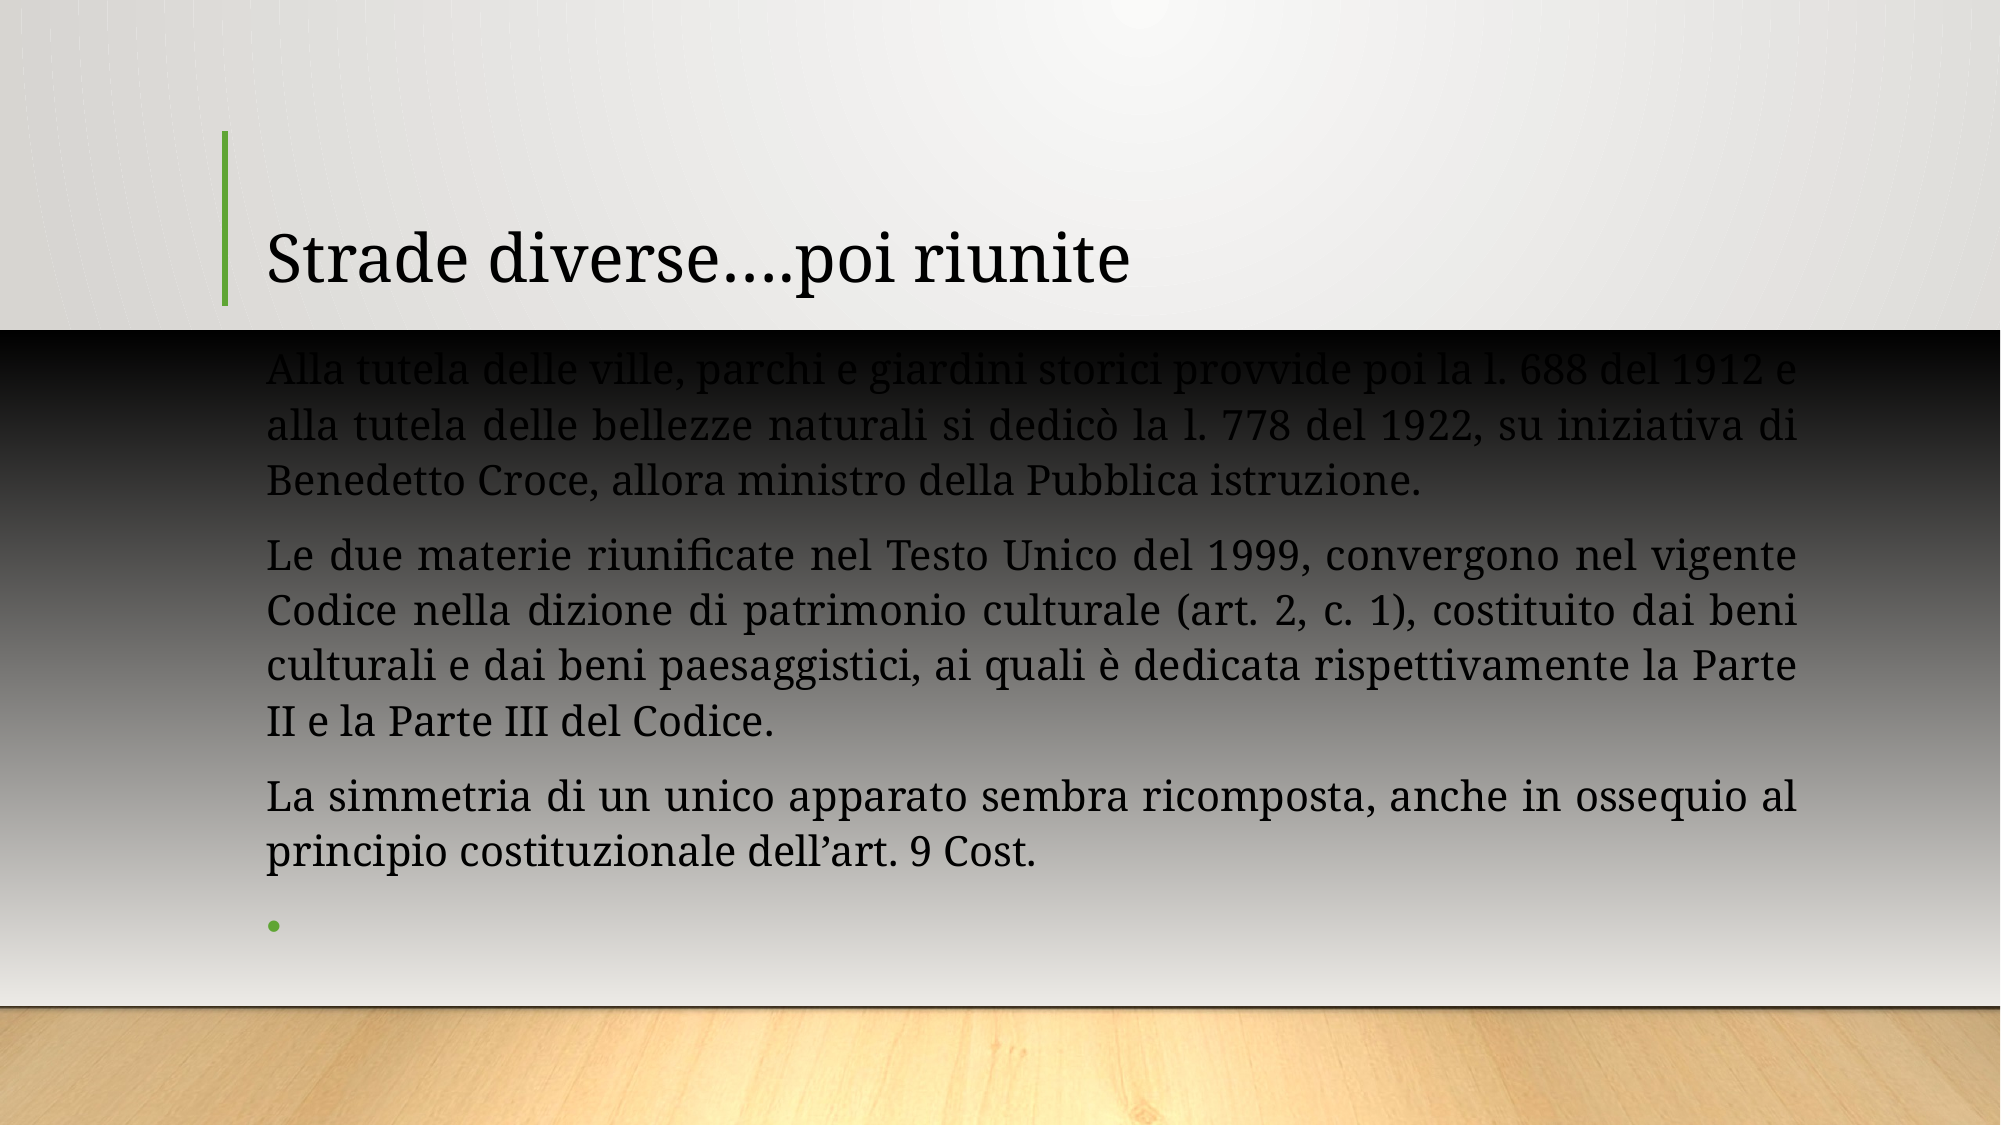

# Strade diverse….poi riunite
Alla tutela delle ville, parchi e giardini storici provvide poi la l. 688 del 1912 e alla tutela delle bellezze naturali si dedicò la l. 778 del 1922, su iniziativa di Benedetto Croce, allora ministro della Pubblica istruzione.
Le due materie riunificate nel Testo Unico del 1999, convergono nel vigente Codice nella dizione di patrimonio culturale (art. 2, c. 1), costituito dai beni culturali e dai beni paesaggistici, ai quali è dedicata rispettivamente la Parte II e la Parte III del Codice.
La simmetria di un unico apparato sembra ricomposta, anche in ossequio al principio costituzionale dell’art. 9 Cost.